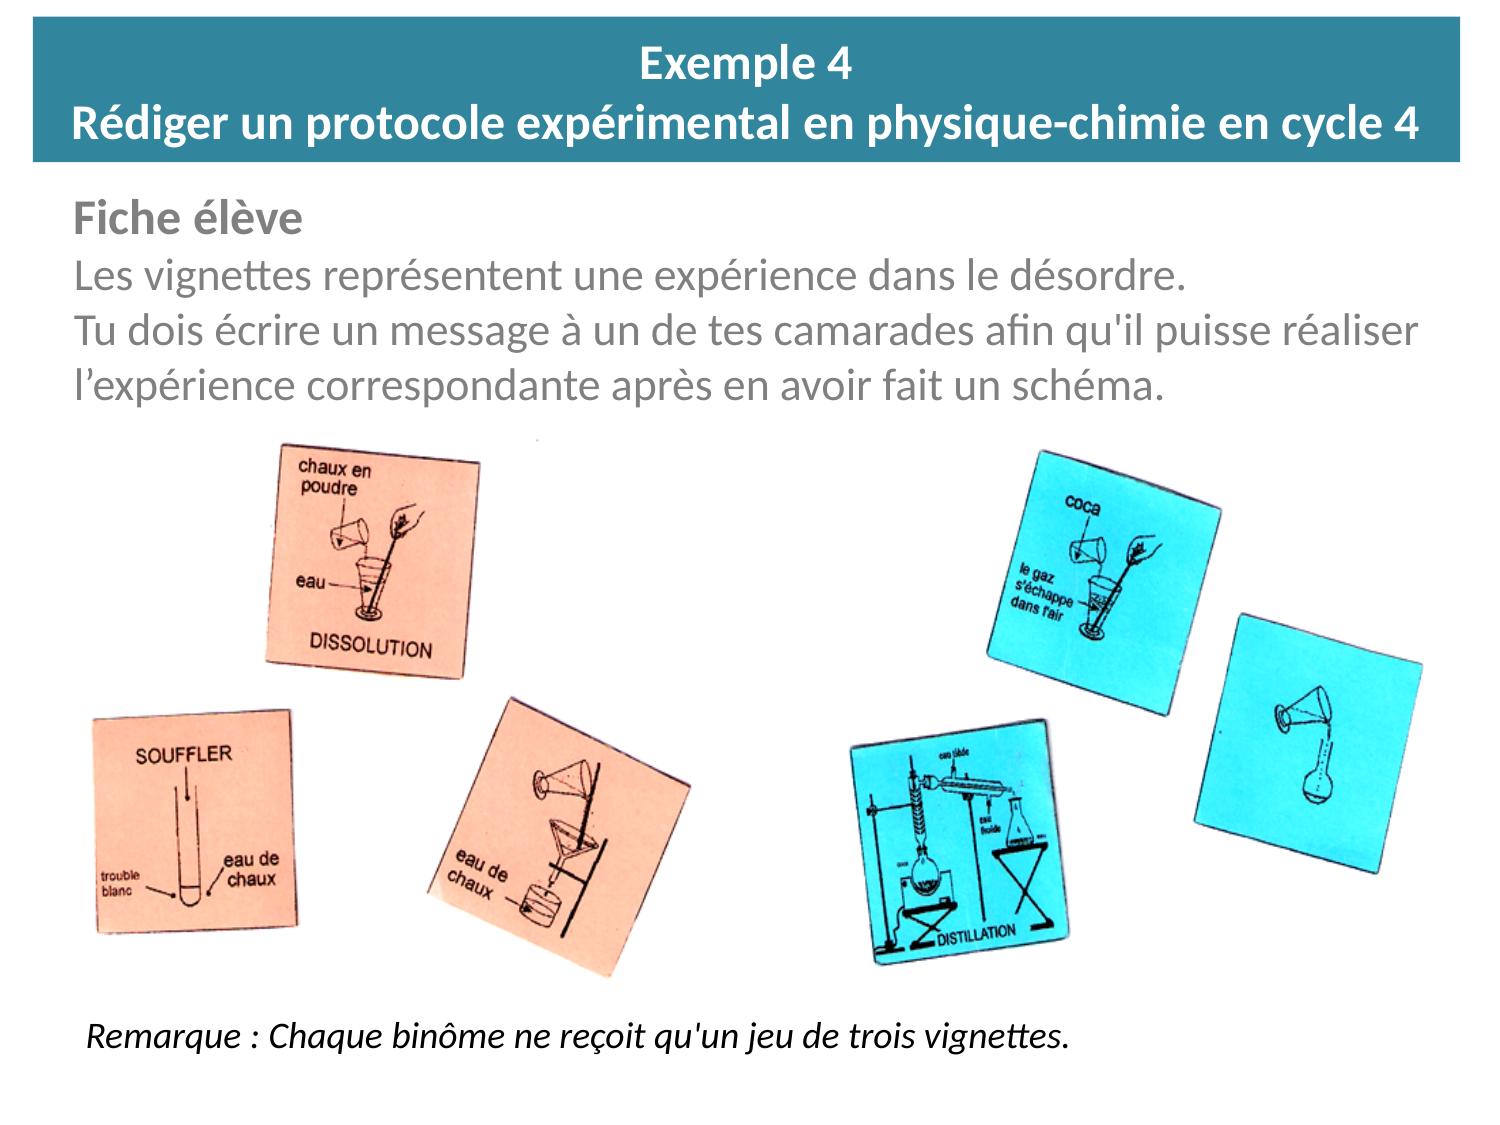

Exemple 4
Rédiger un protocole expérimental en physique-chimie en cycle 4
Fiche élève
Les vignettes représentent une expérience dans le désordre.
Tu dois écrire un message à un de tes camarades afin qu'il puisse réaliser
l’expérience correspondante après en avoir fait un schéma.
Remarque : Chaque binôme ne reçoit qu'un jeu de trois vignettes.